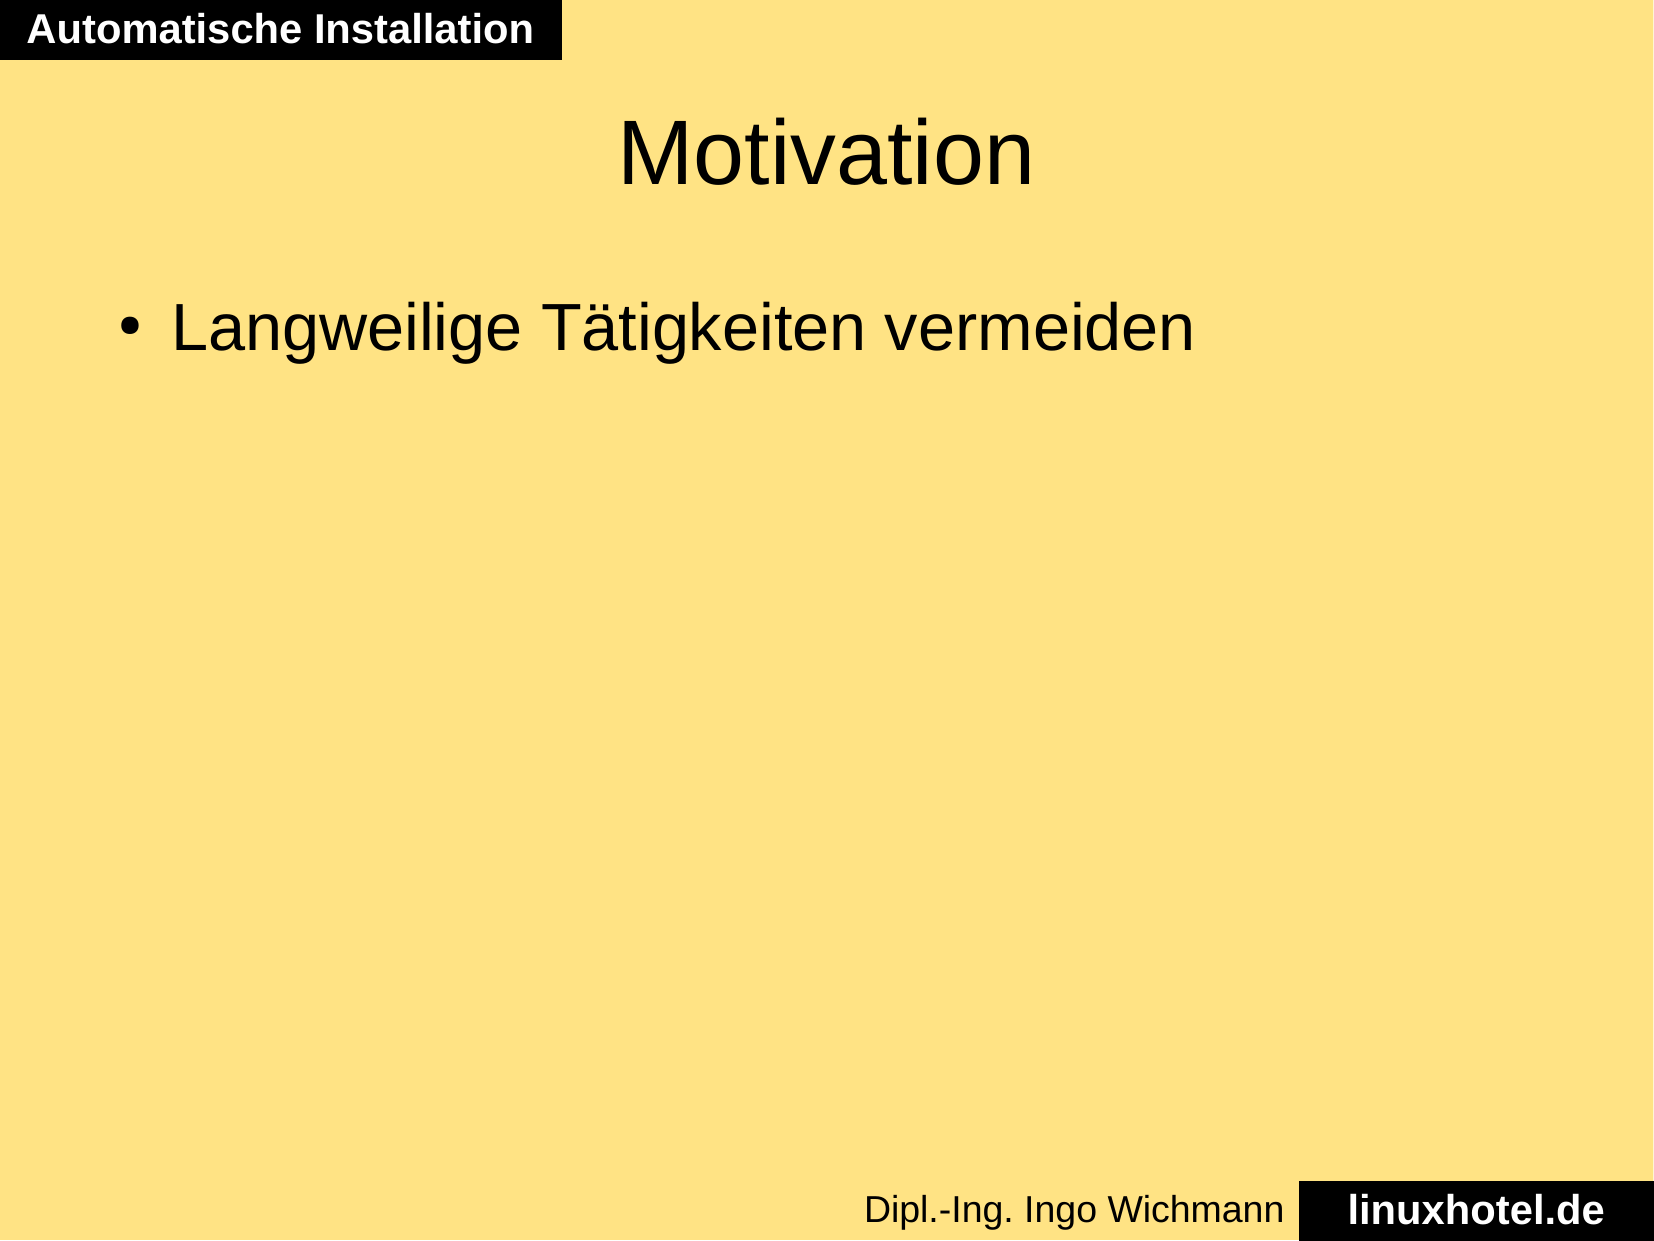

Automatische Installation
# Motivation
Langweilige Tätigkeiten vermeiden
linuxhotel.de
Dipl.-Ing. Ingo Wichmann